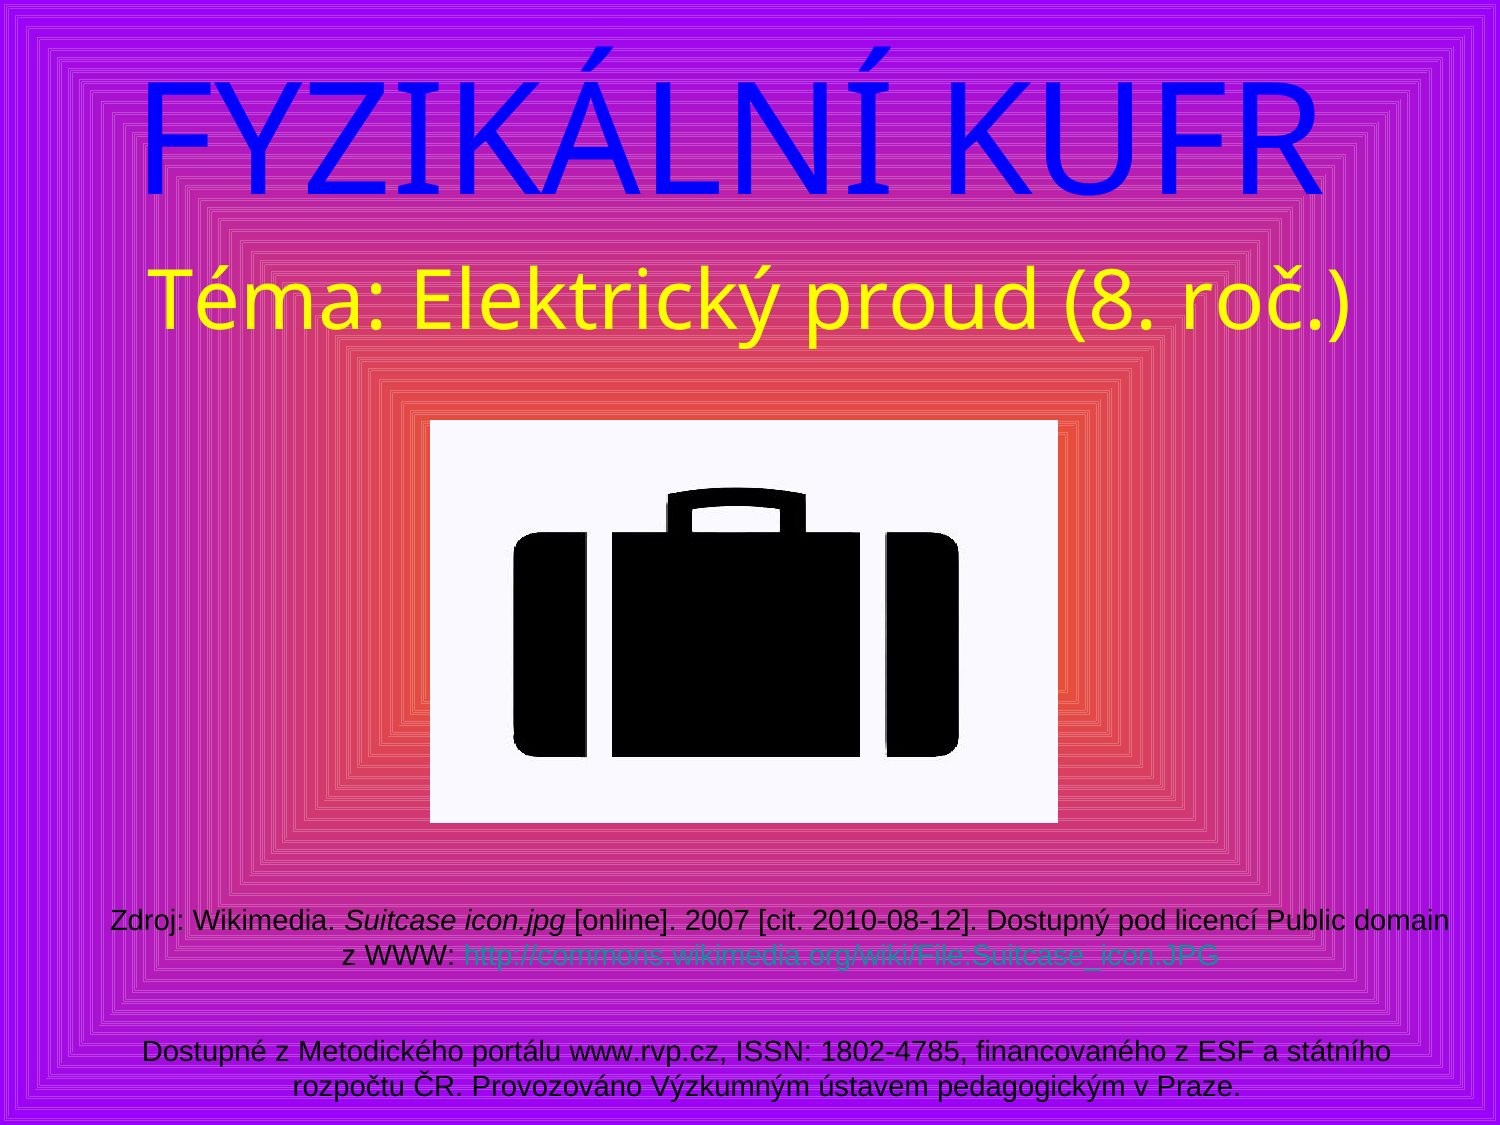

FYZIKÁLNÍ KUFR
Téma: Elektrický proud (8. roč.)
Zdroj: Wikimedia. Suitcase icon.jpg [online]. 2007 [cit. 2010-08-12]. Dostupný pod licencí Public domain
z WWW: http://commons.wikimedia.org/wiki/File:Suitcase_icon.JPG
Dostupné z Metodického portálu www.rvp.cz, ISSN: 1802-4785, financovaného z ESF a státního rozpočtu ČR. Provozováno Výzkumným ústavem pedagogickým v Praze.